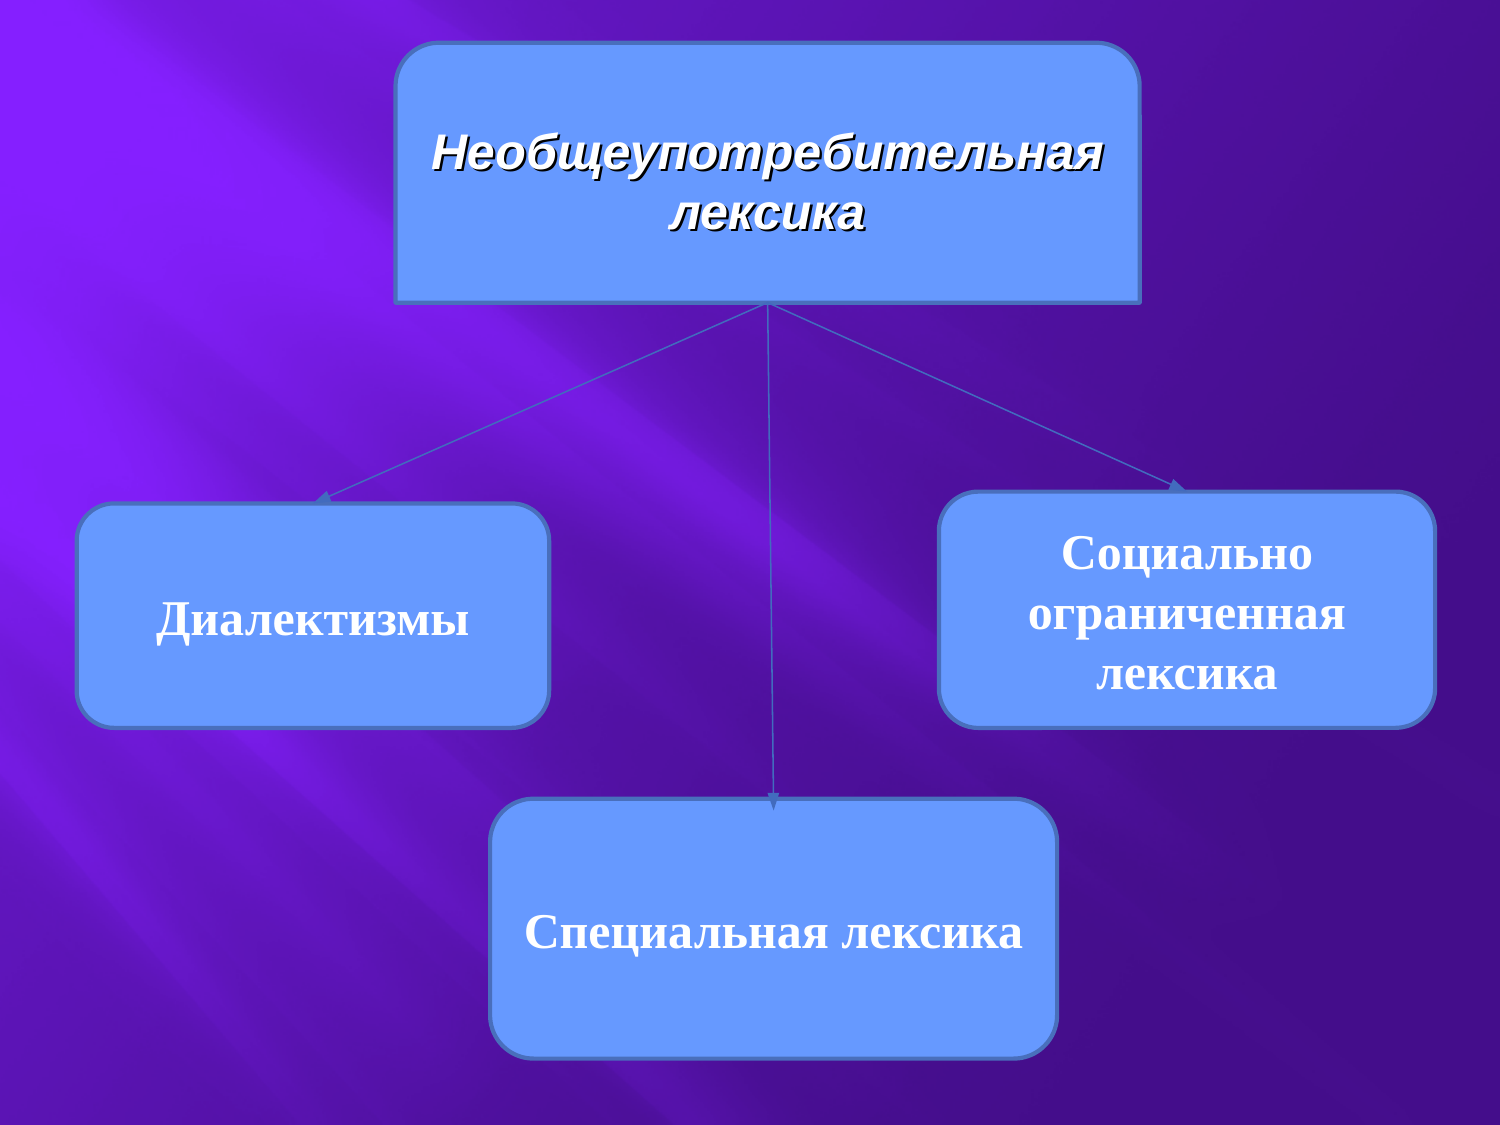

Необщеупотребительная лексика
Социально ограниченная
лексика
Диалектизмы
Специальная лексика